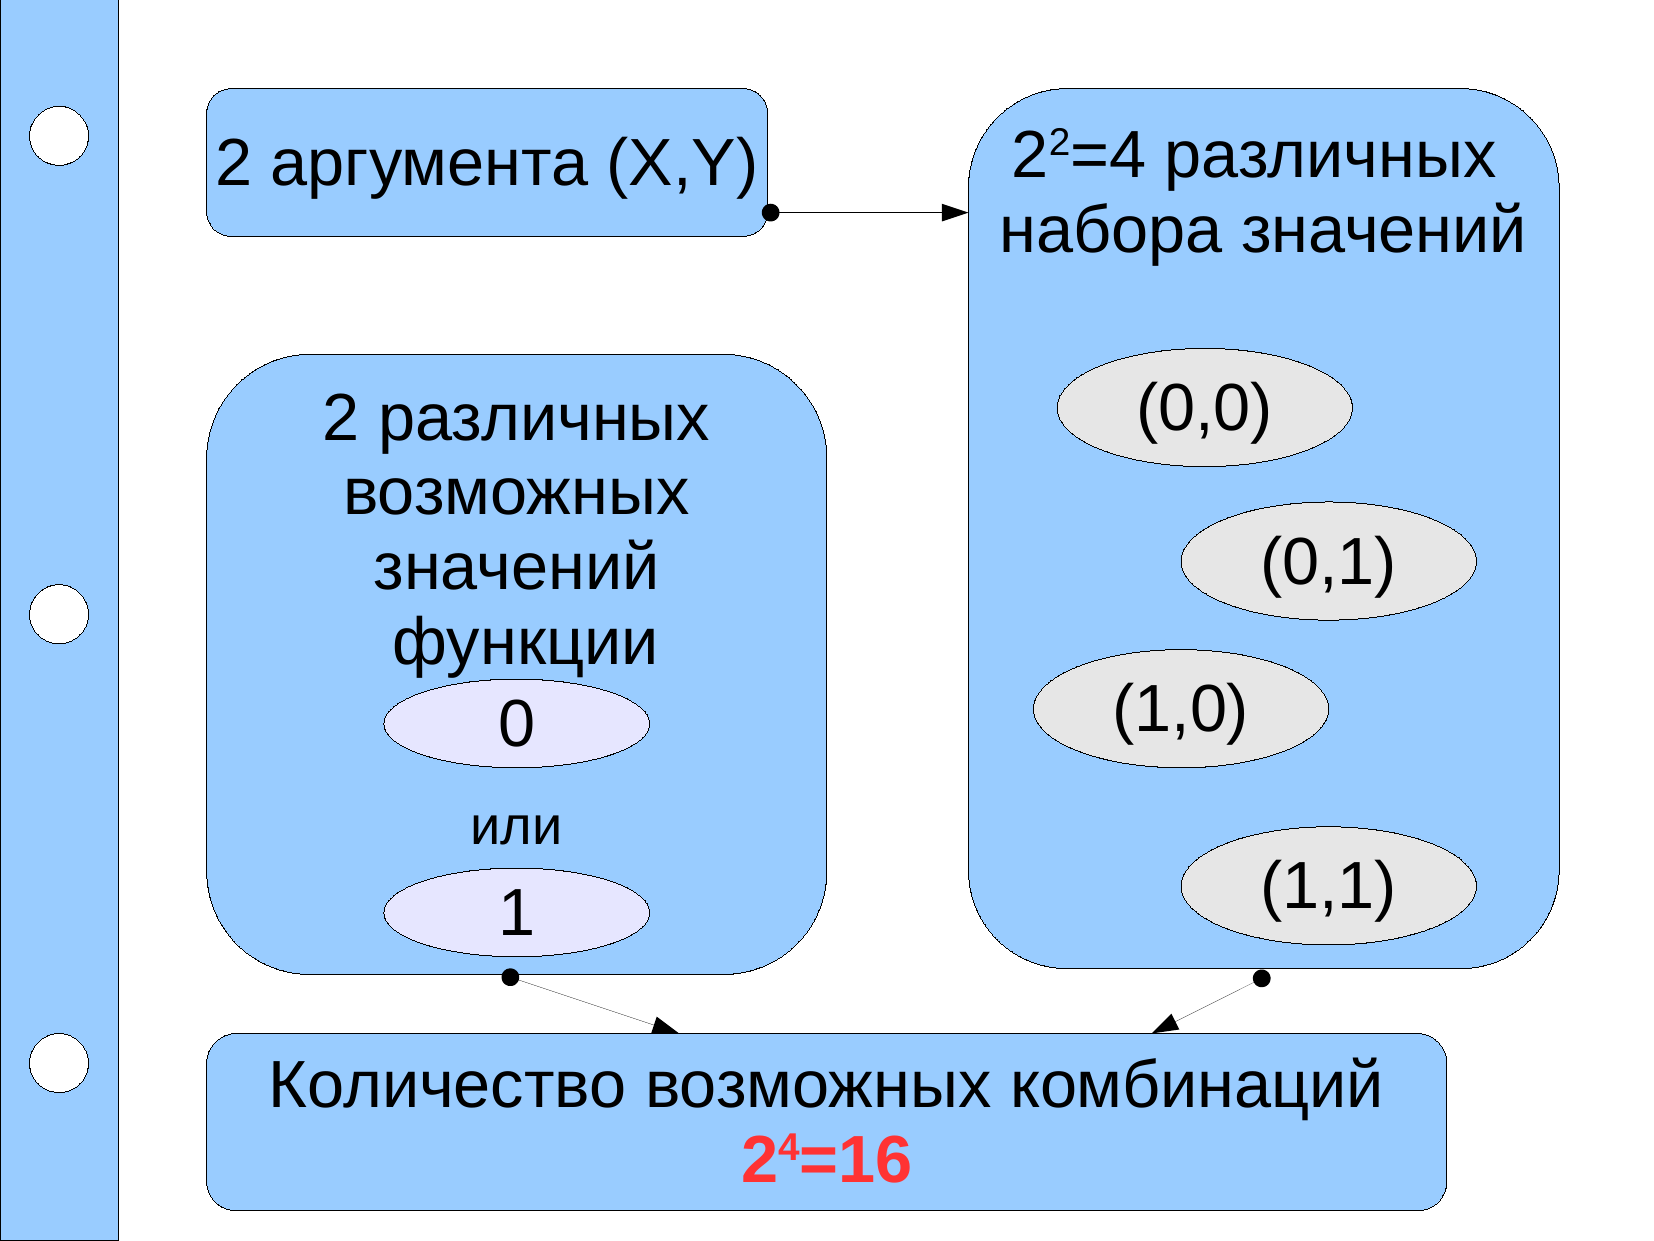

2 аргумента (X,Y)
22=4 различных
набора значений
(0,0)
2 различных
 возможных
значений
 функции
или
(0,1)
(1,0)
0
(1,1)
1
Количество возможных комбинаций
24=16